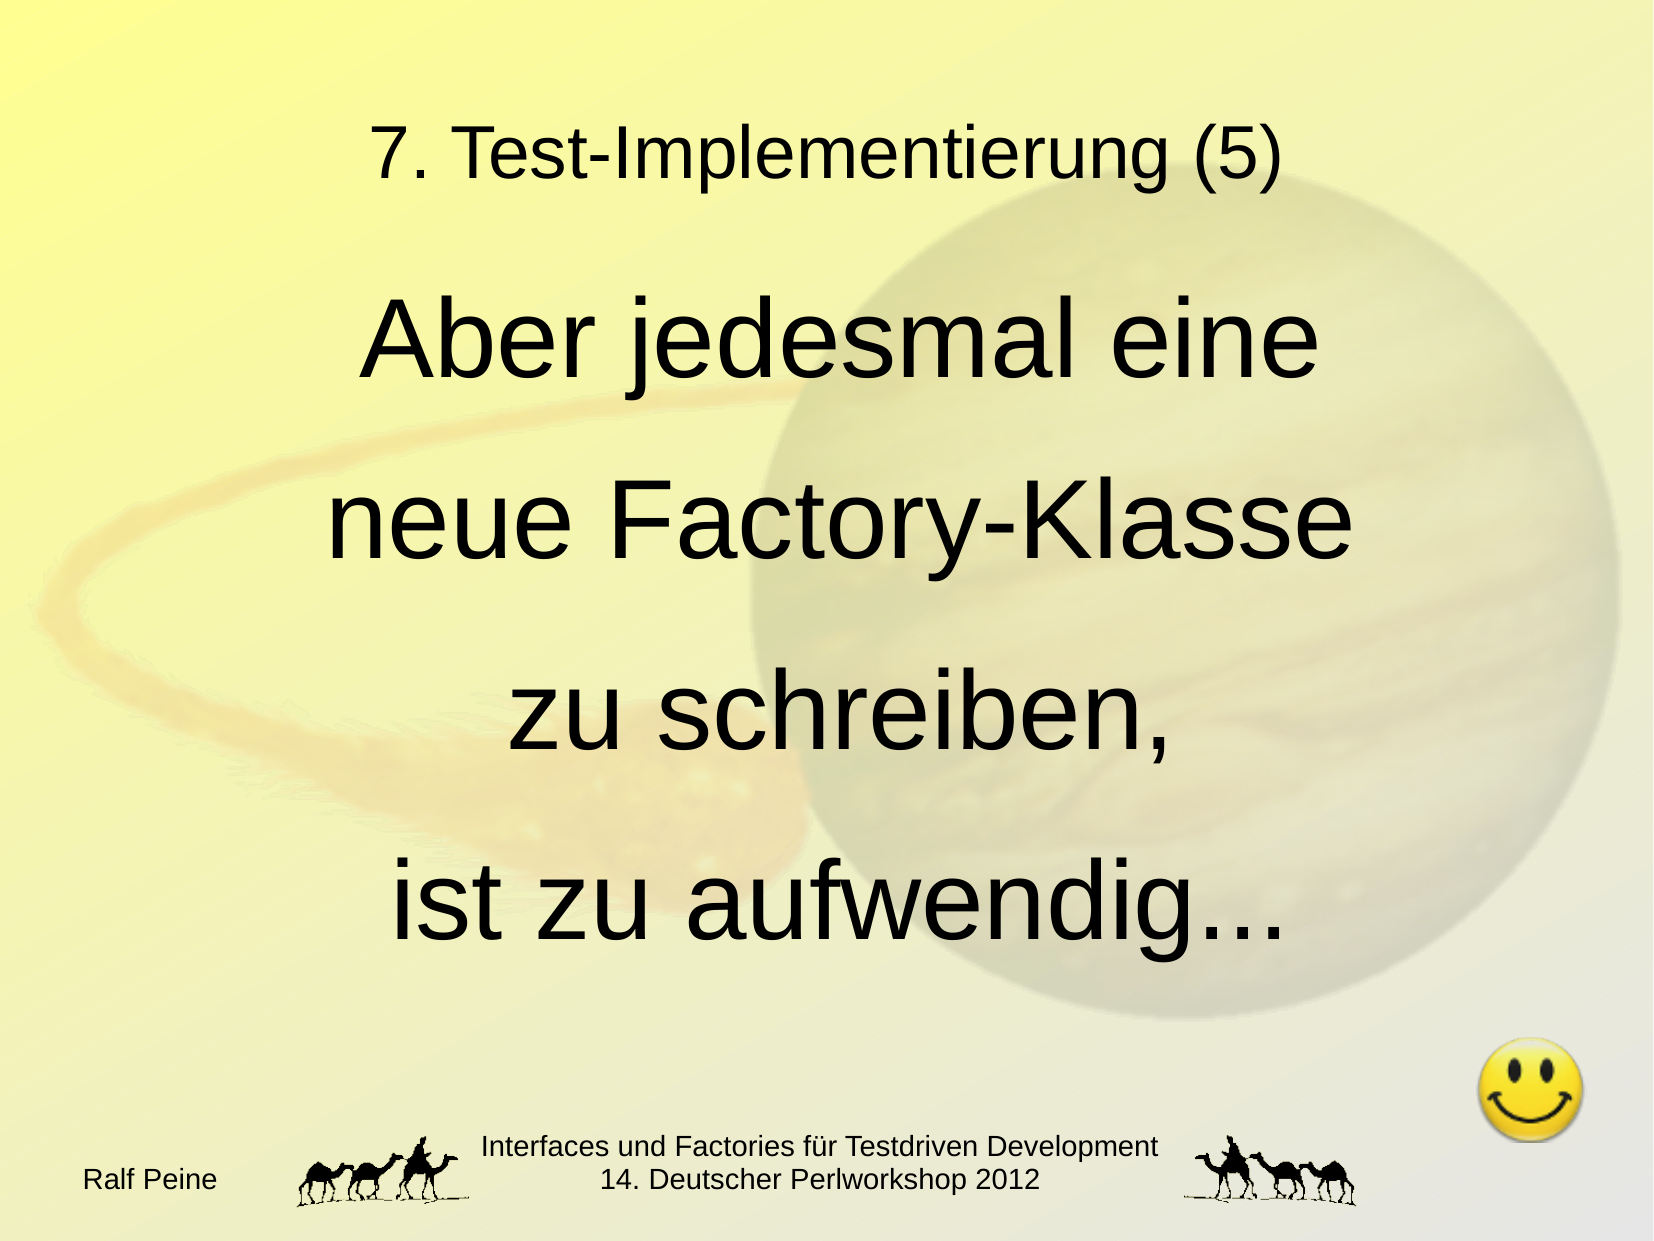

# 7. Test-Implementierung (5)
Aber jedesmal eine
neue Factory-Klasse
zu schreiben,
ist zu aufwendig...